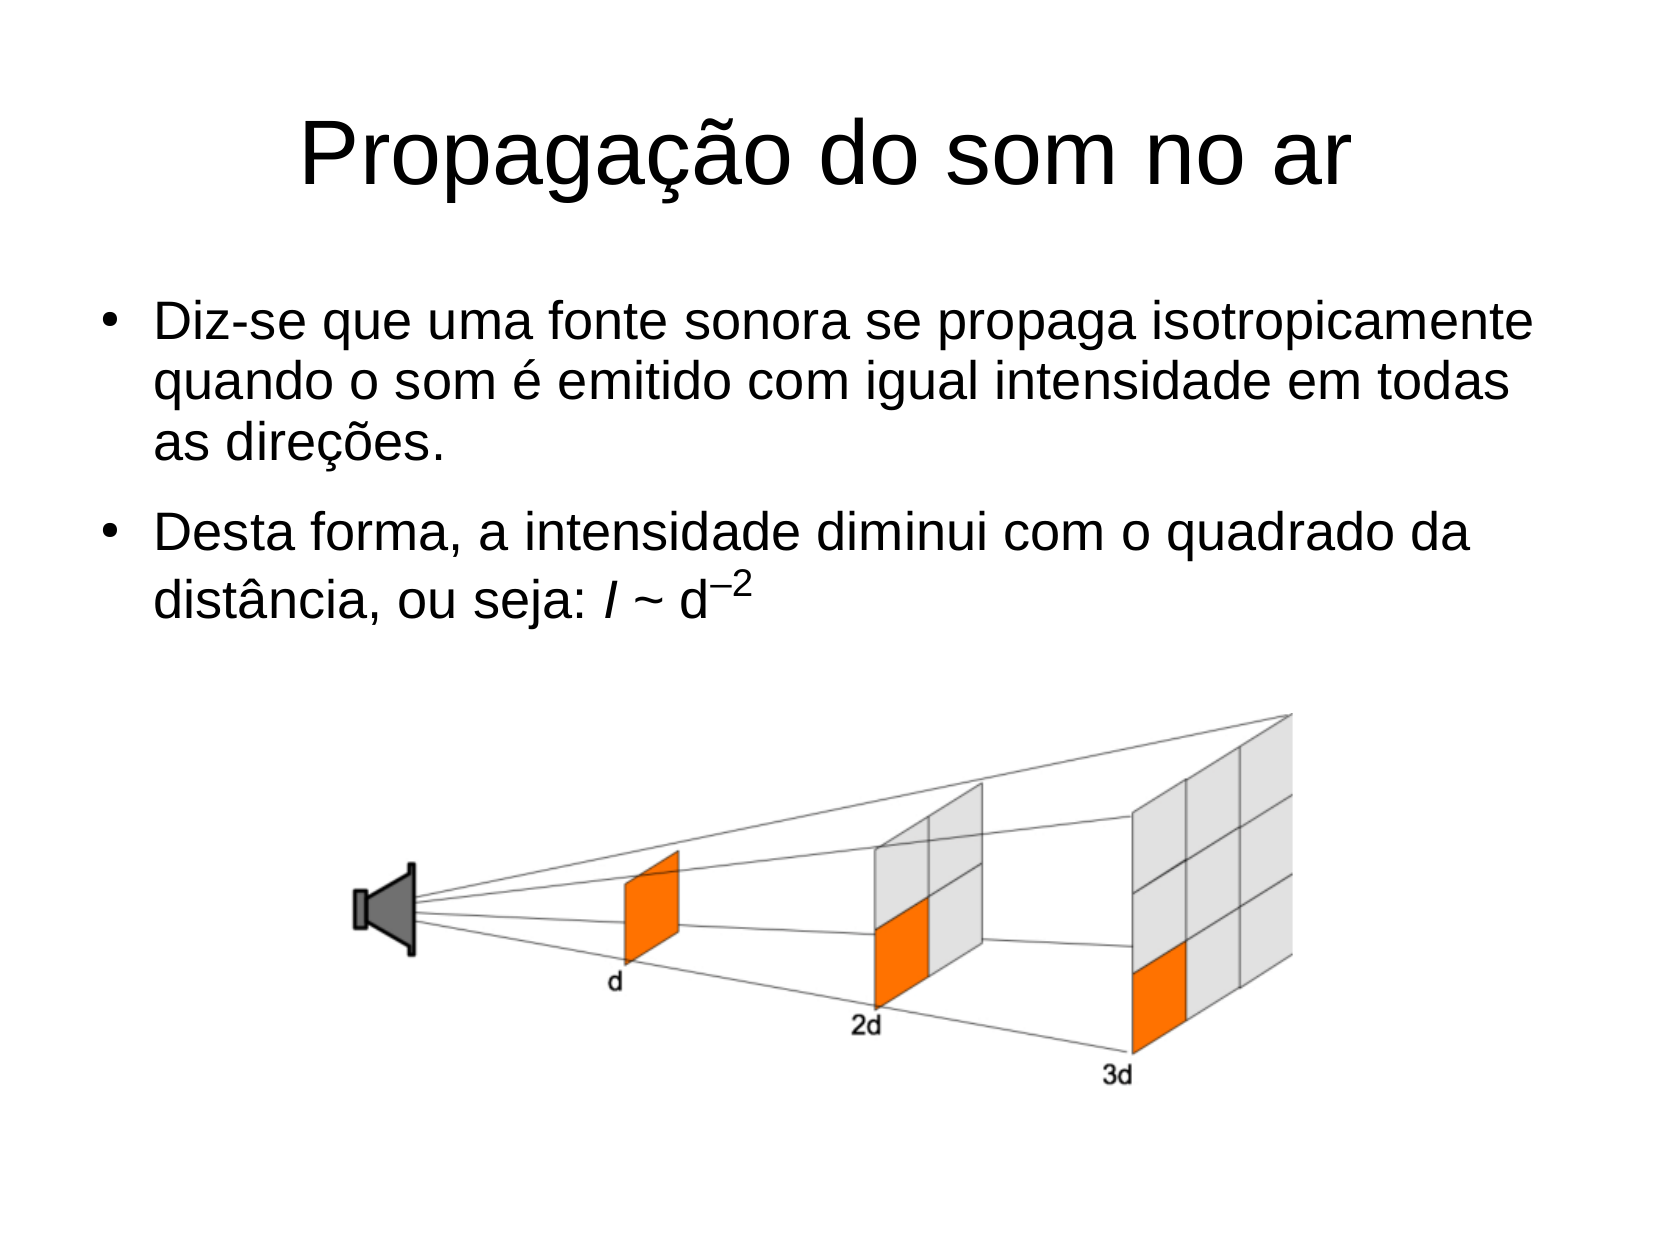

# Propagação do som no ar
Diz-se que uma fonte sonora se propaga isotropicamente quando o som é emitido com igual intensidade em todas as direções.
Desta forma, a intensidade diminui com o quadrado da distância, ou seja: I ~ d–2